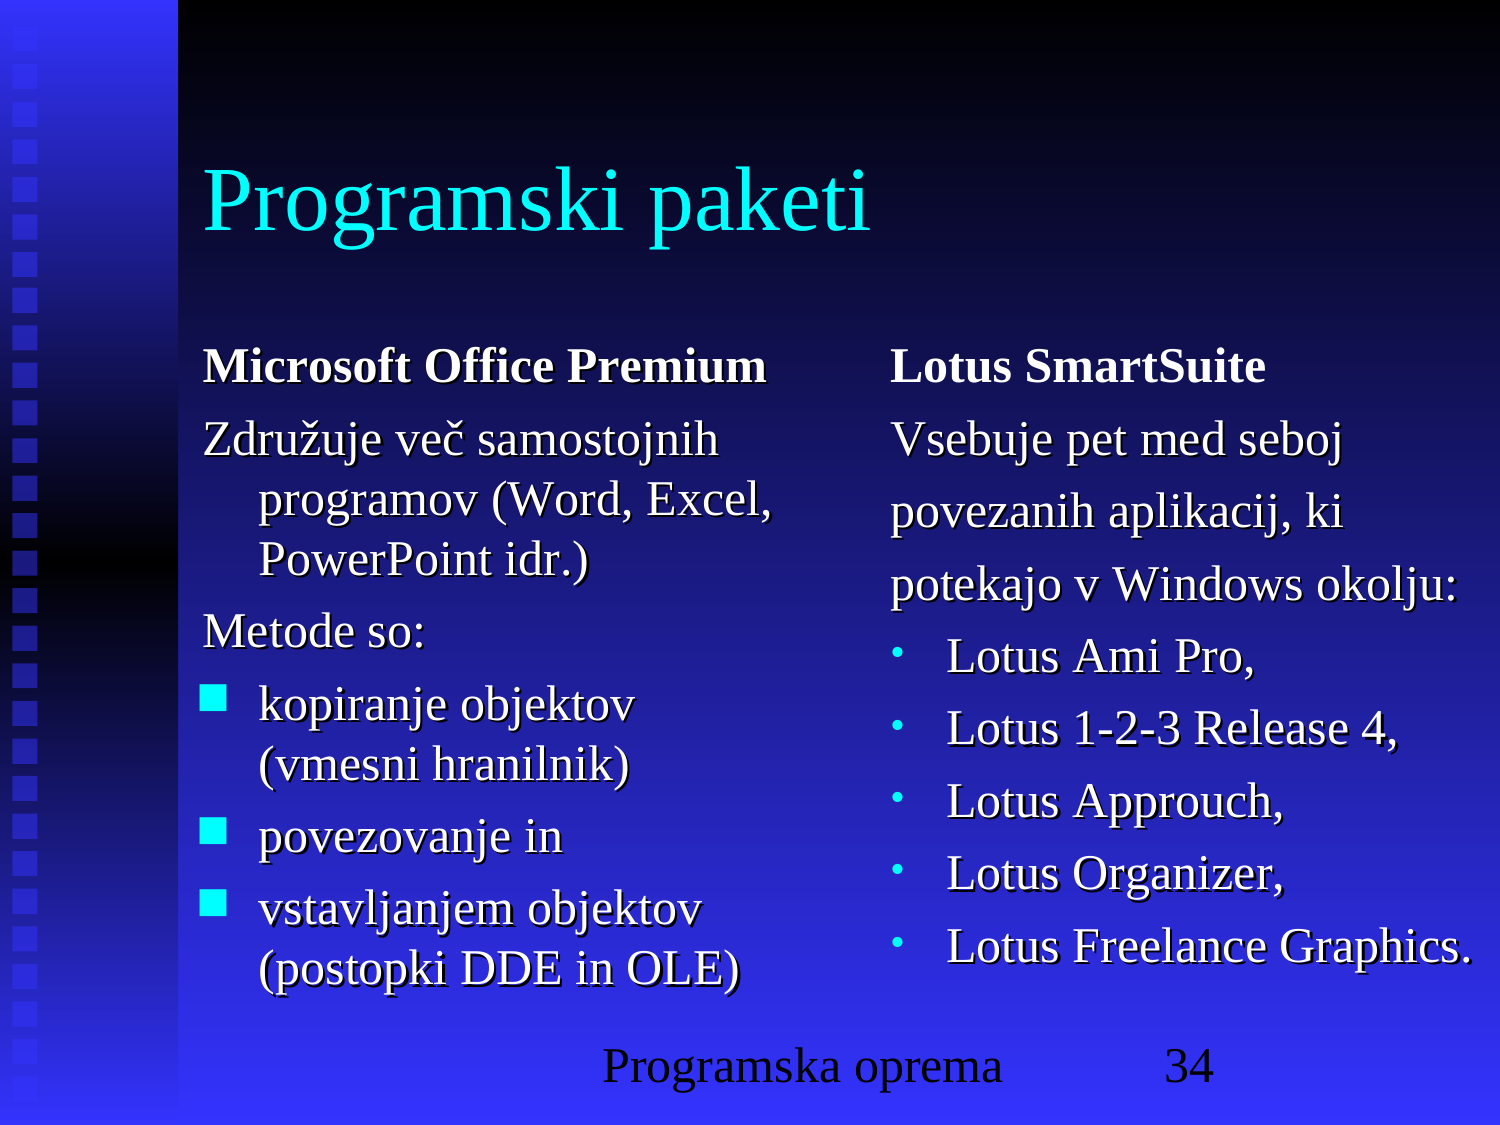

# Programski paketi
Microsoft Office Premium
Združuje več samostojnih programov (Word, Excel, PowerPoint idr.)
Metode so:
kopiranje objektov (vmesni hranilnik)
povezovanje in
vstavljanjem objektov (postopki DDE in OLE)
Lotus SmartSuite
Vsebuje pet med seboj
povezanih aplikacij, ki
potekajo v Windows okolju:
Lotus Ami Pro,
Lotus 1-2-3 Release 4,
Lotus Approuch,
Lotus Organizer,
Lotus Freelance Graphics.
Programska oprema
34